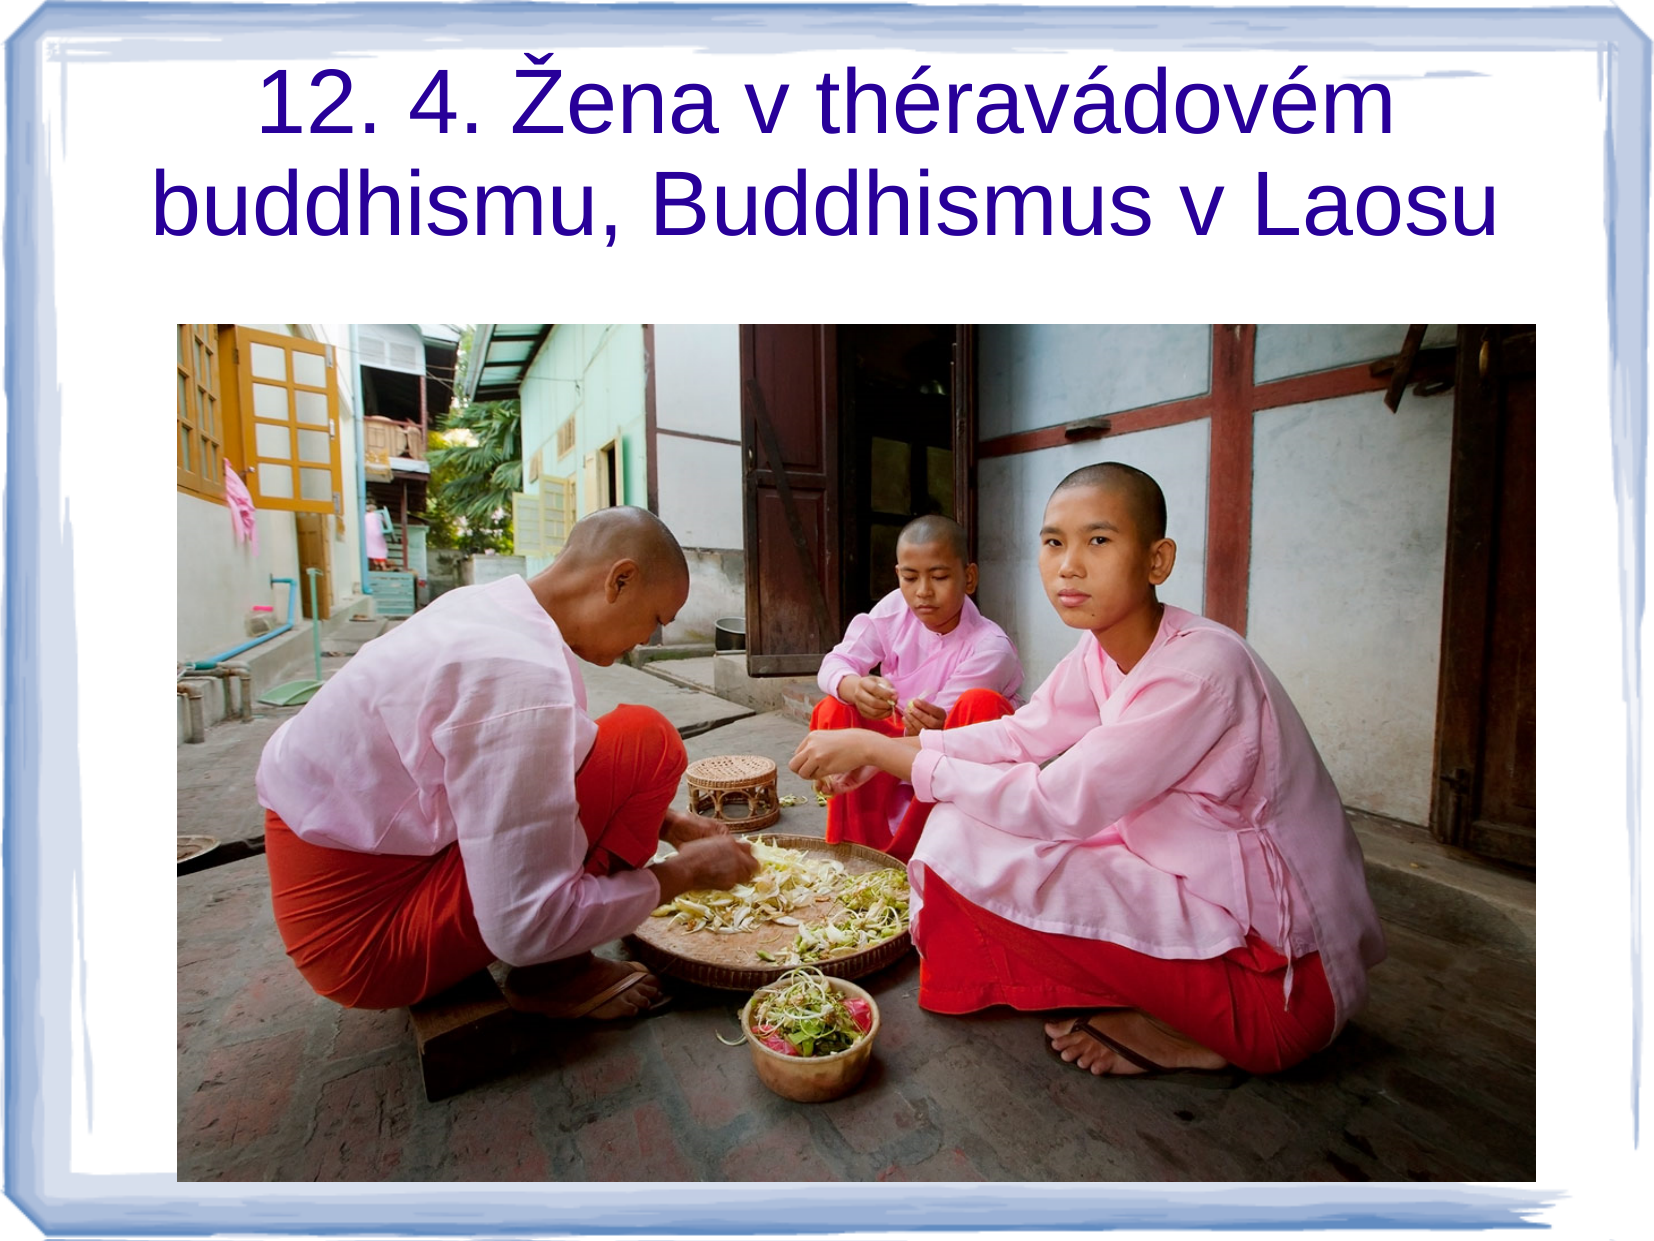

# 12. 4. Žena v théravádovém buddhismu, Buddhismus v Laosu